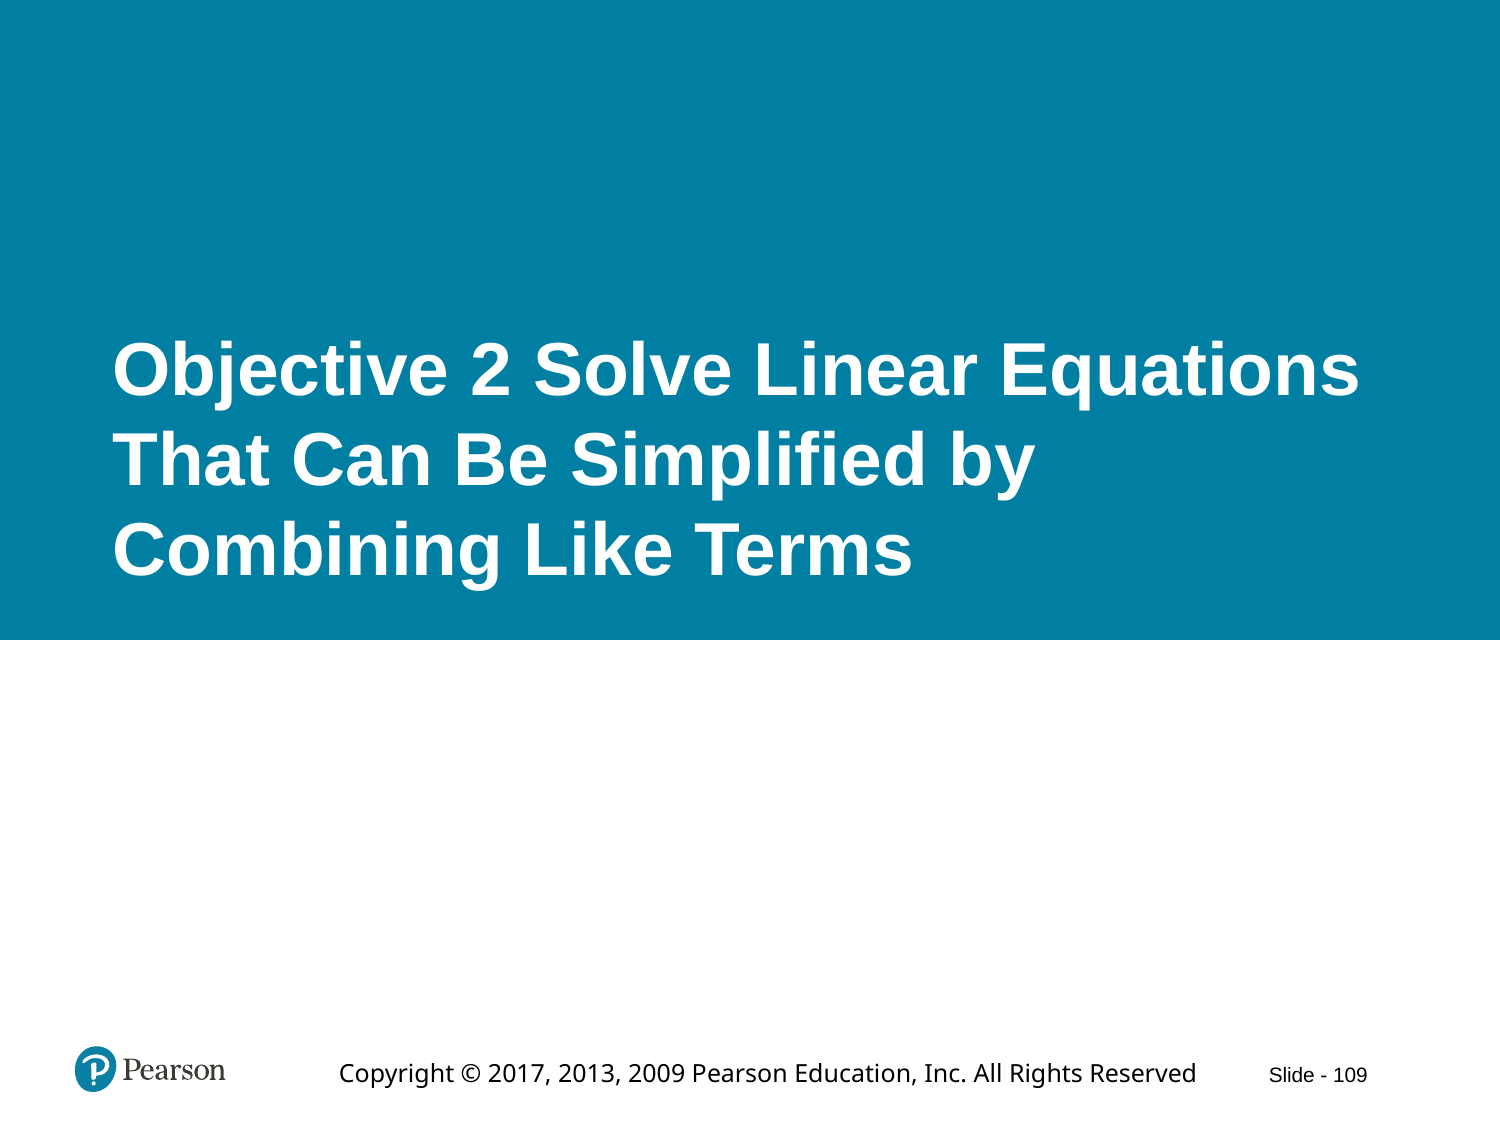

# Objective 2 Solve Linear Equations That Can Be Simplified by Combining Like Terms